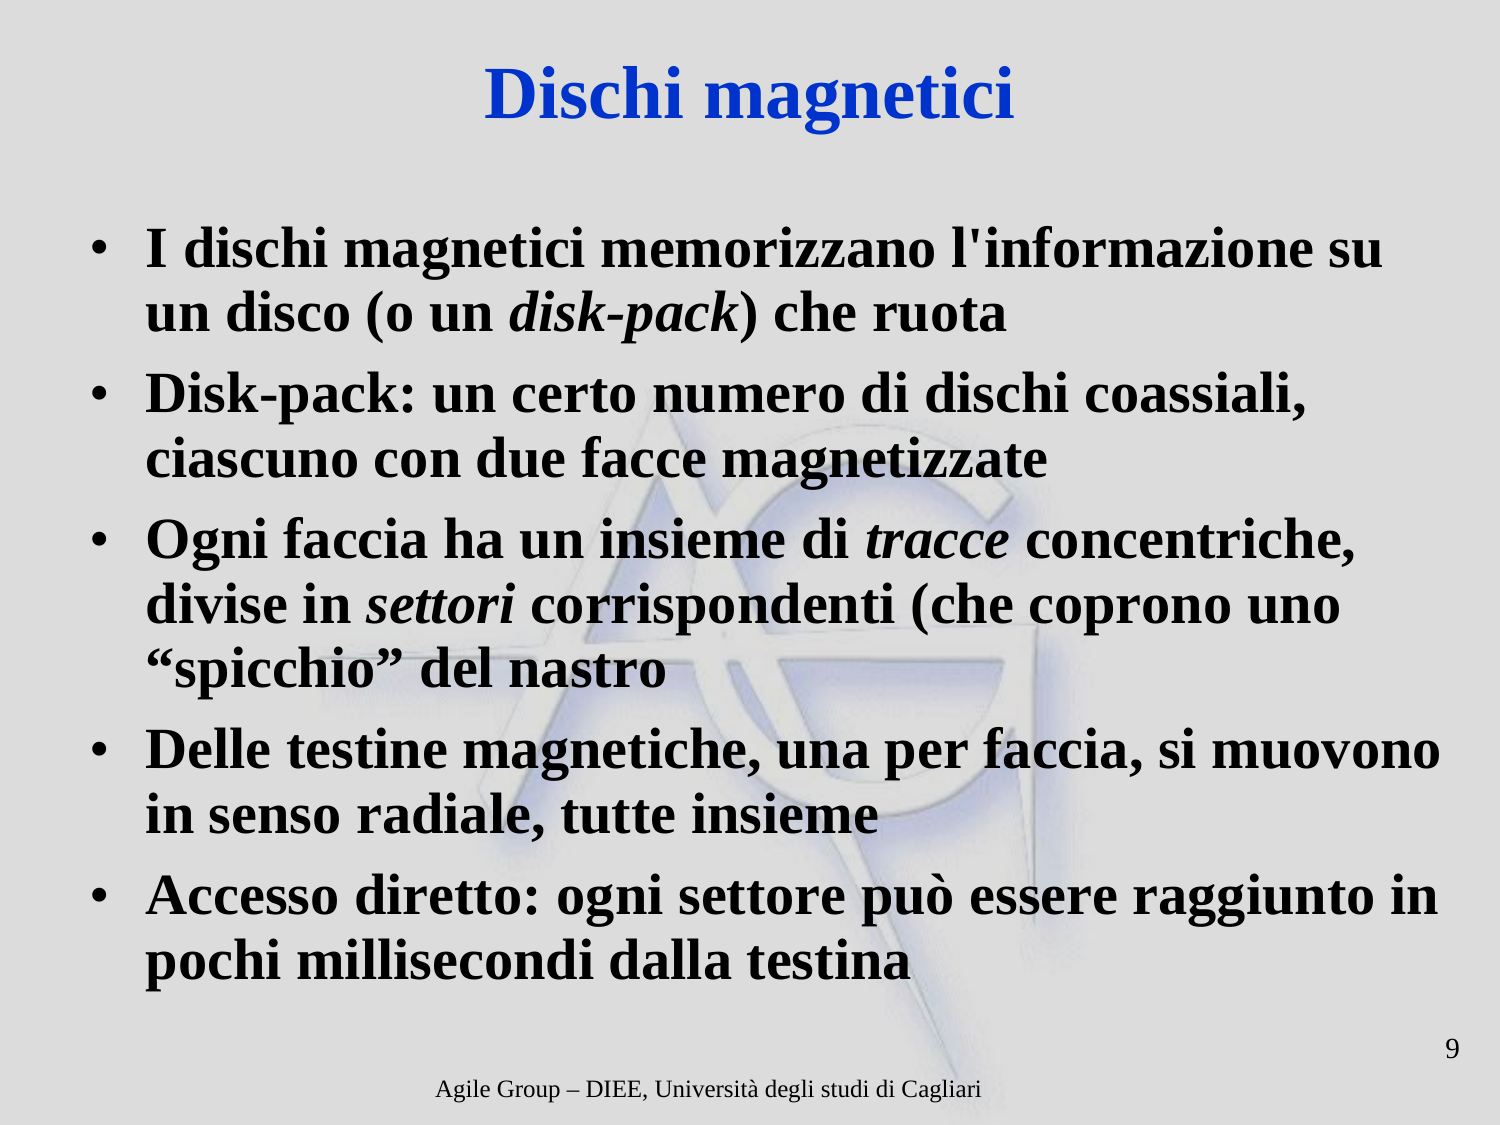

# Dischi magnetici
I dischi magnetici memorizzano l'informazione su un disco (o un disk-pack) che ruota
Disk-pack: un certo numero di dischi coassiali, ciascuno con due facce magnetizzate
Ogni faccia ha un insieme di tracce concentriche, divise in settori corrispondenti (che coprono uno “spicchio” del nastro
Delle testine magnetiche, una per faccia, si muovono in senso radiale, tutte insieme
Accesso diretto: ogni settore può essere raggiunto in pochi millisecondi dalla testina
9